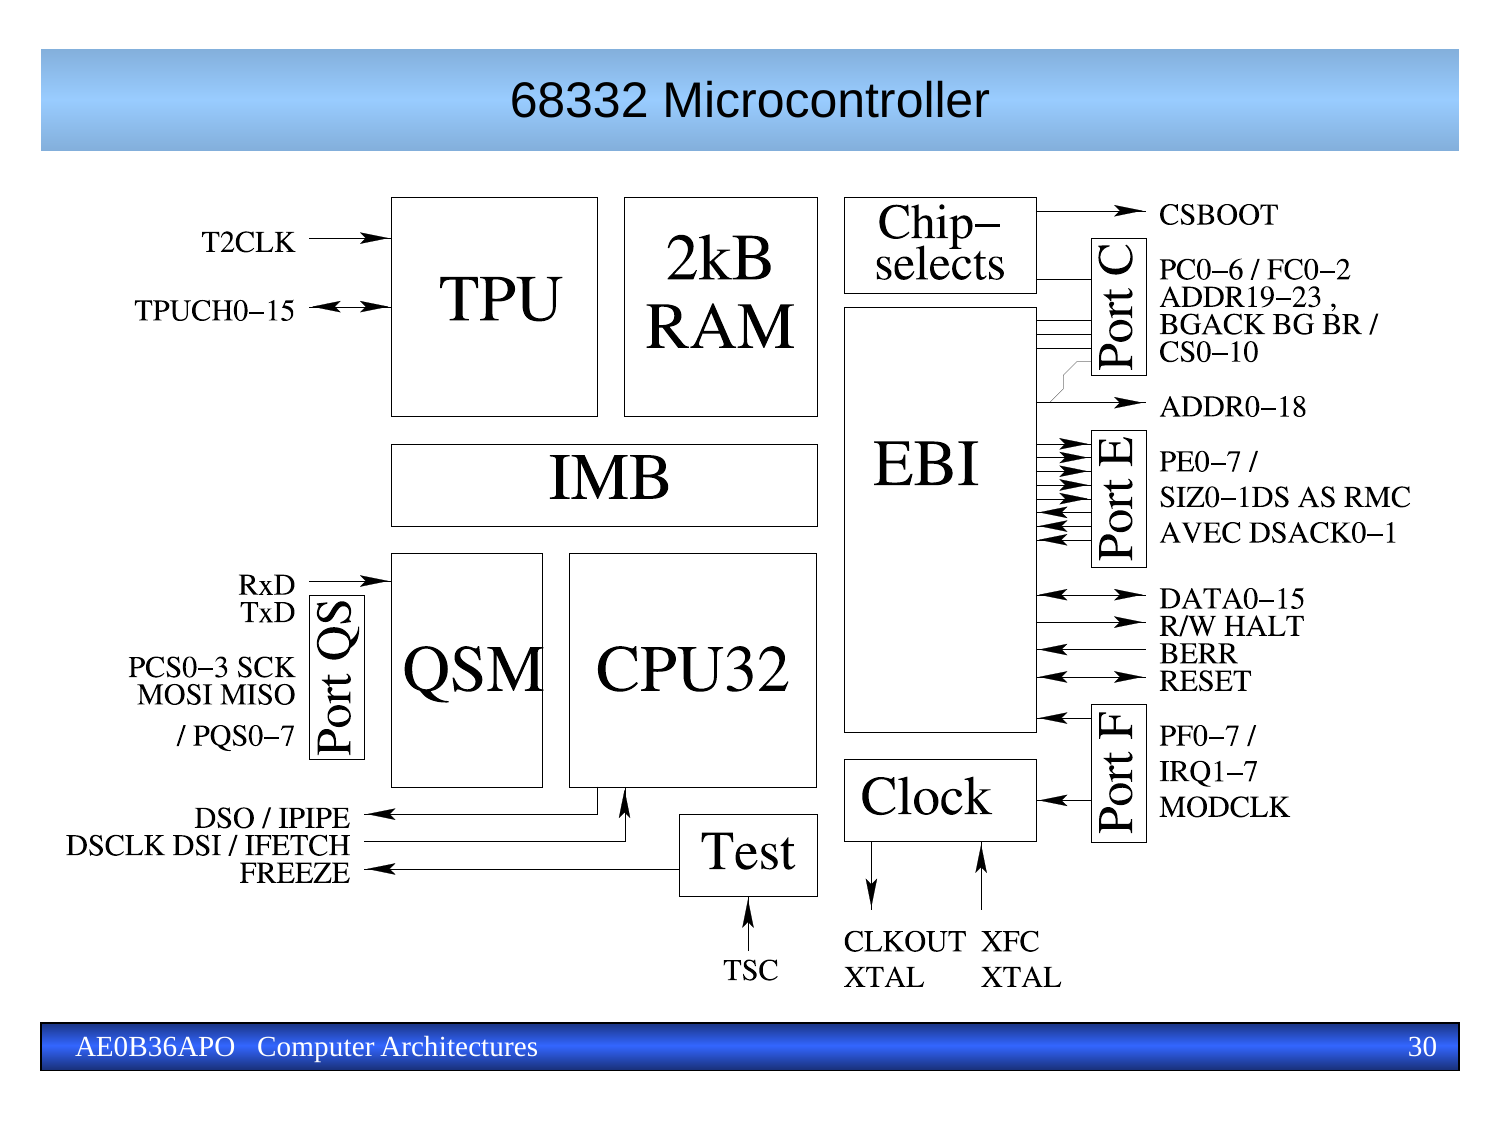

# 68332 Microcontroller
AE0B36APO Computer Architectures
30